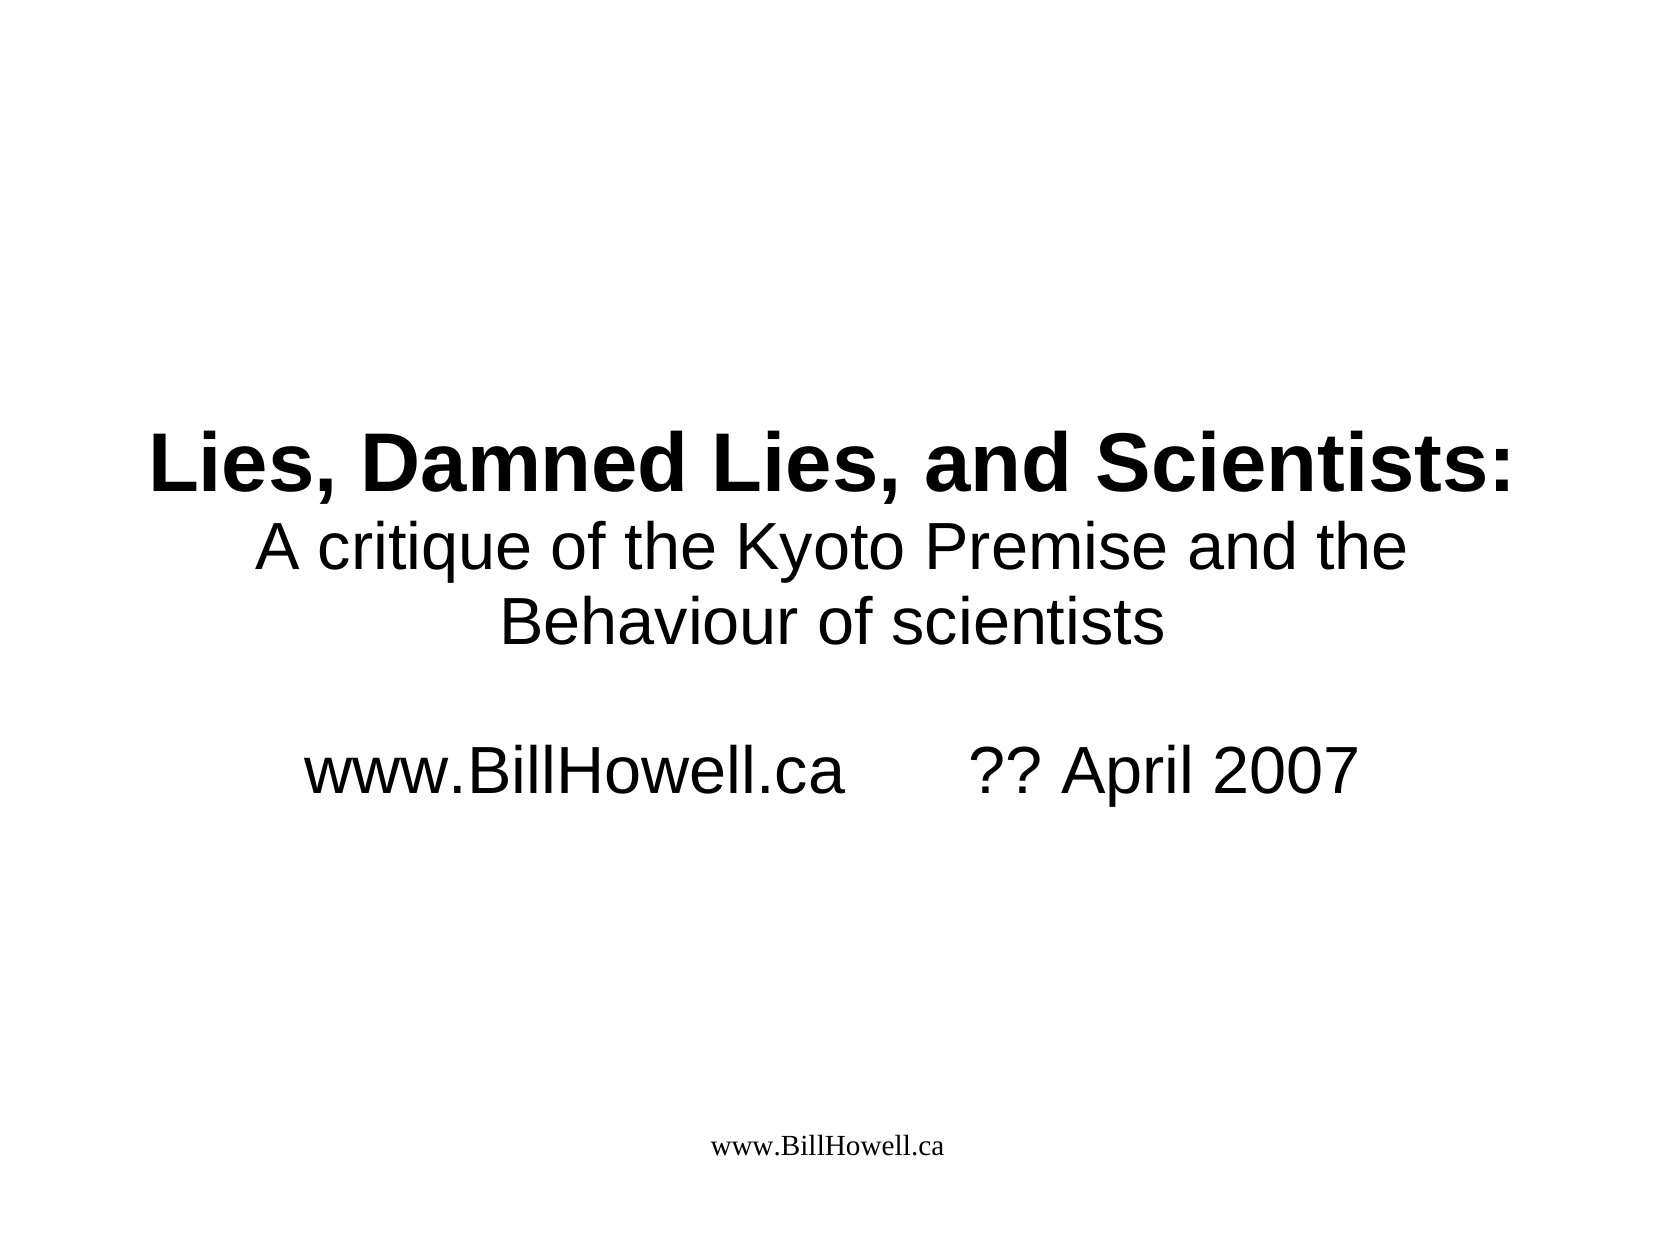

# Lies, Damned Lies, and Scientists:
A critique of the Kyoto Premise and the
Behaviour of scientists
www.BillHowell.ca		?? April 2007